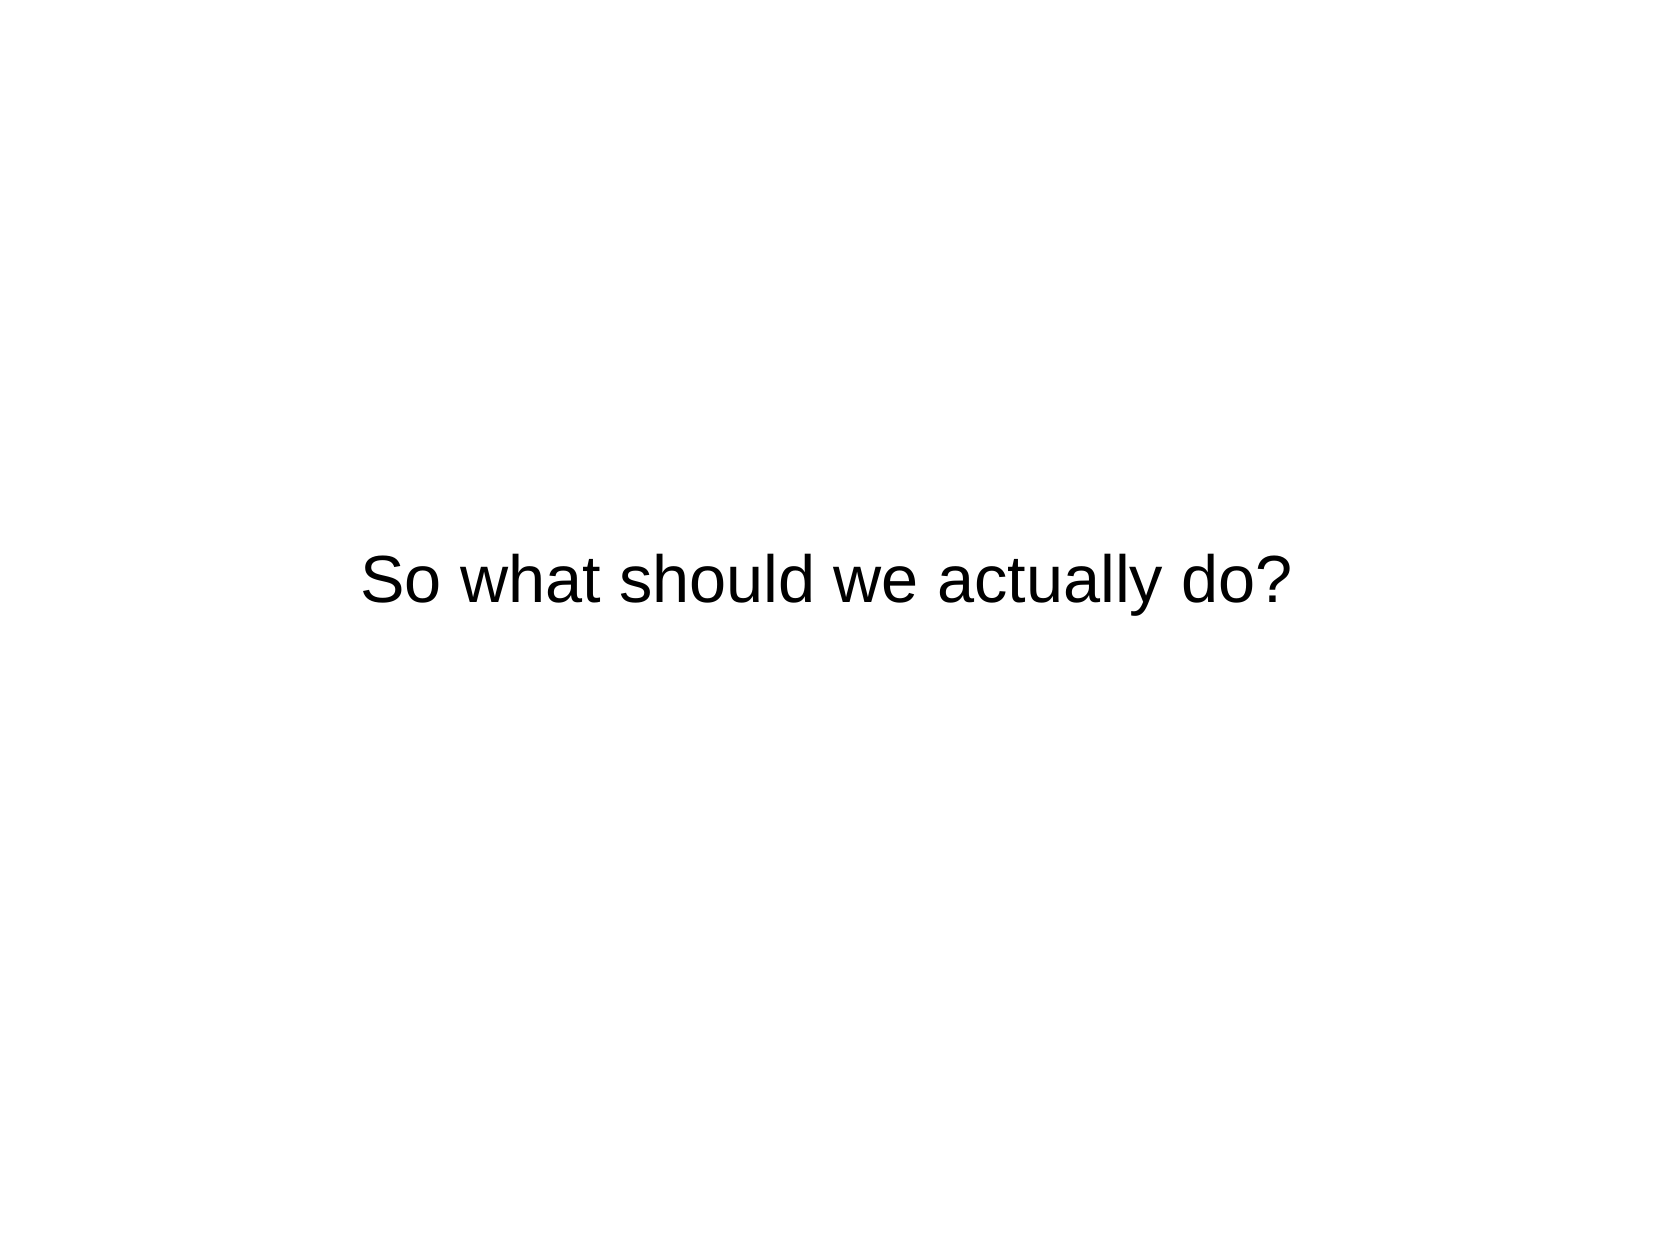

# So what should we actually do?